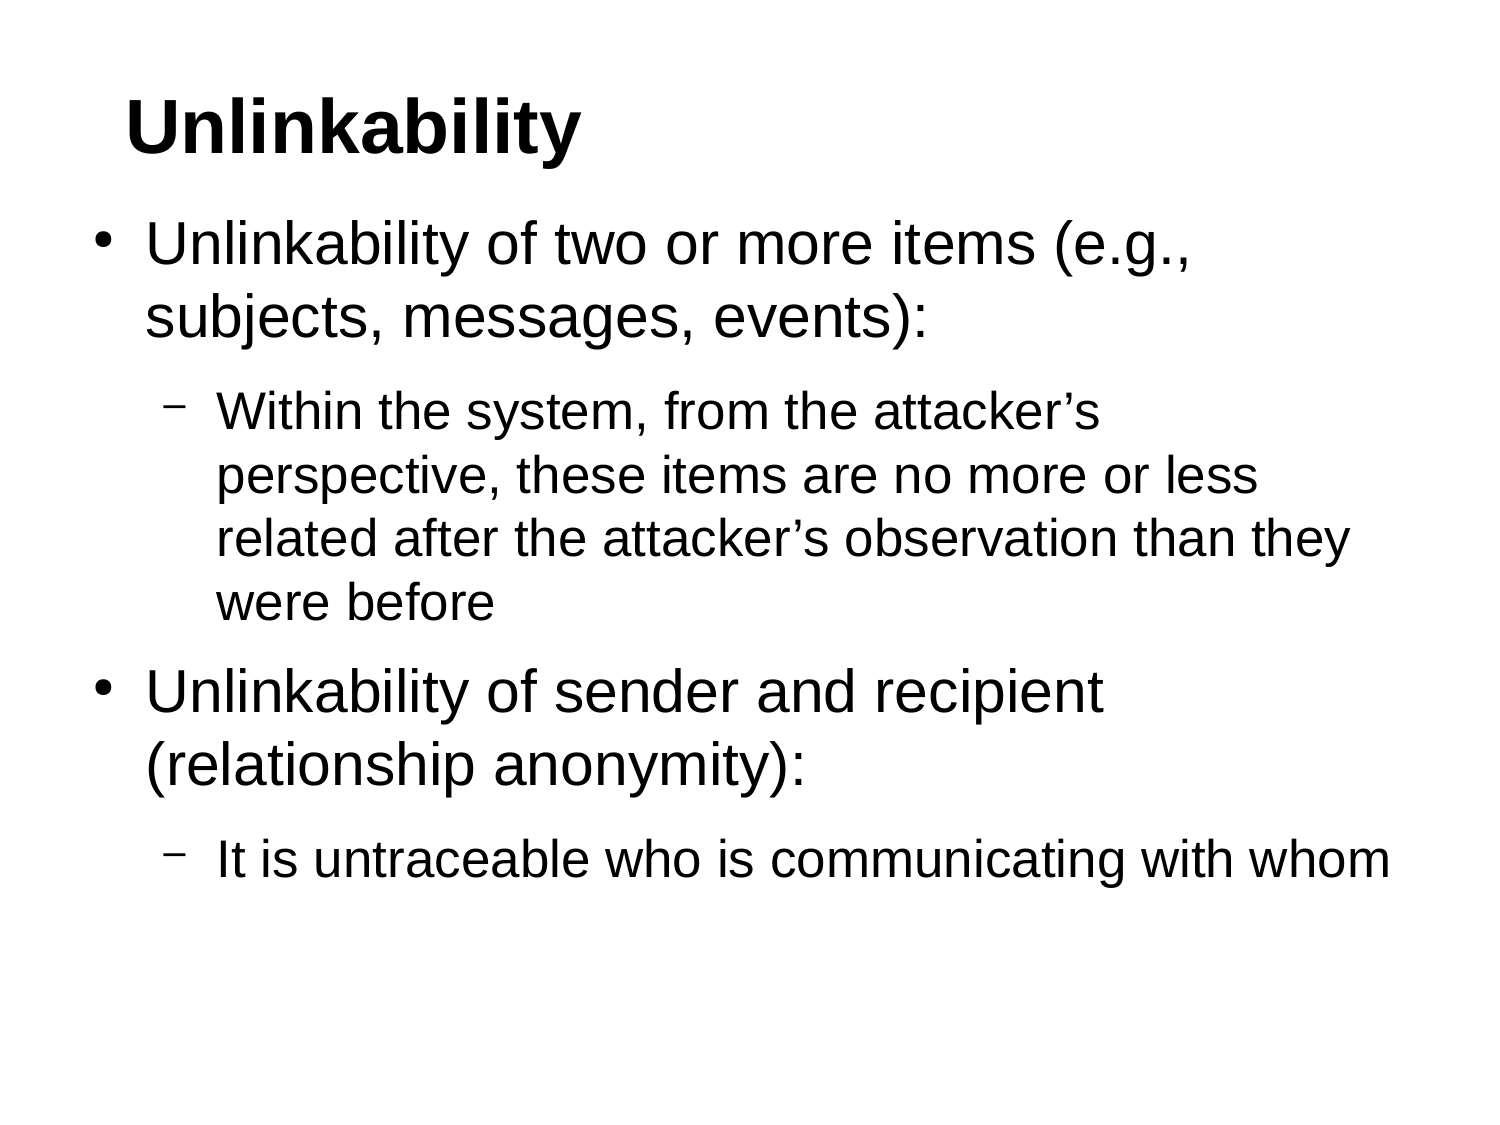

# Unlinkability
Unlinkability of two or more items (e.g., subjects, messages, events):
Within the system, from the attacker’s perspective, these items are no more or less related after the attacker’s observation than they were before
Unlinkability of sender and recipient (relationship anonymity):
It is untraceable who is communicating with whom